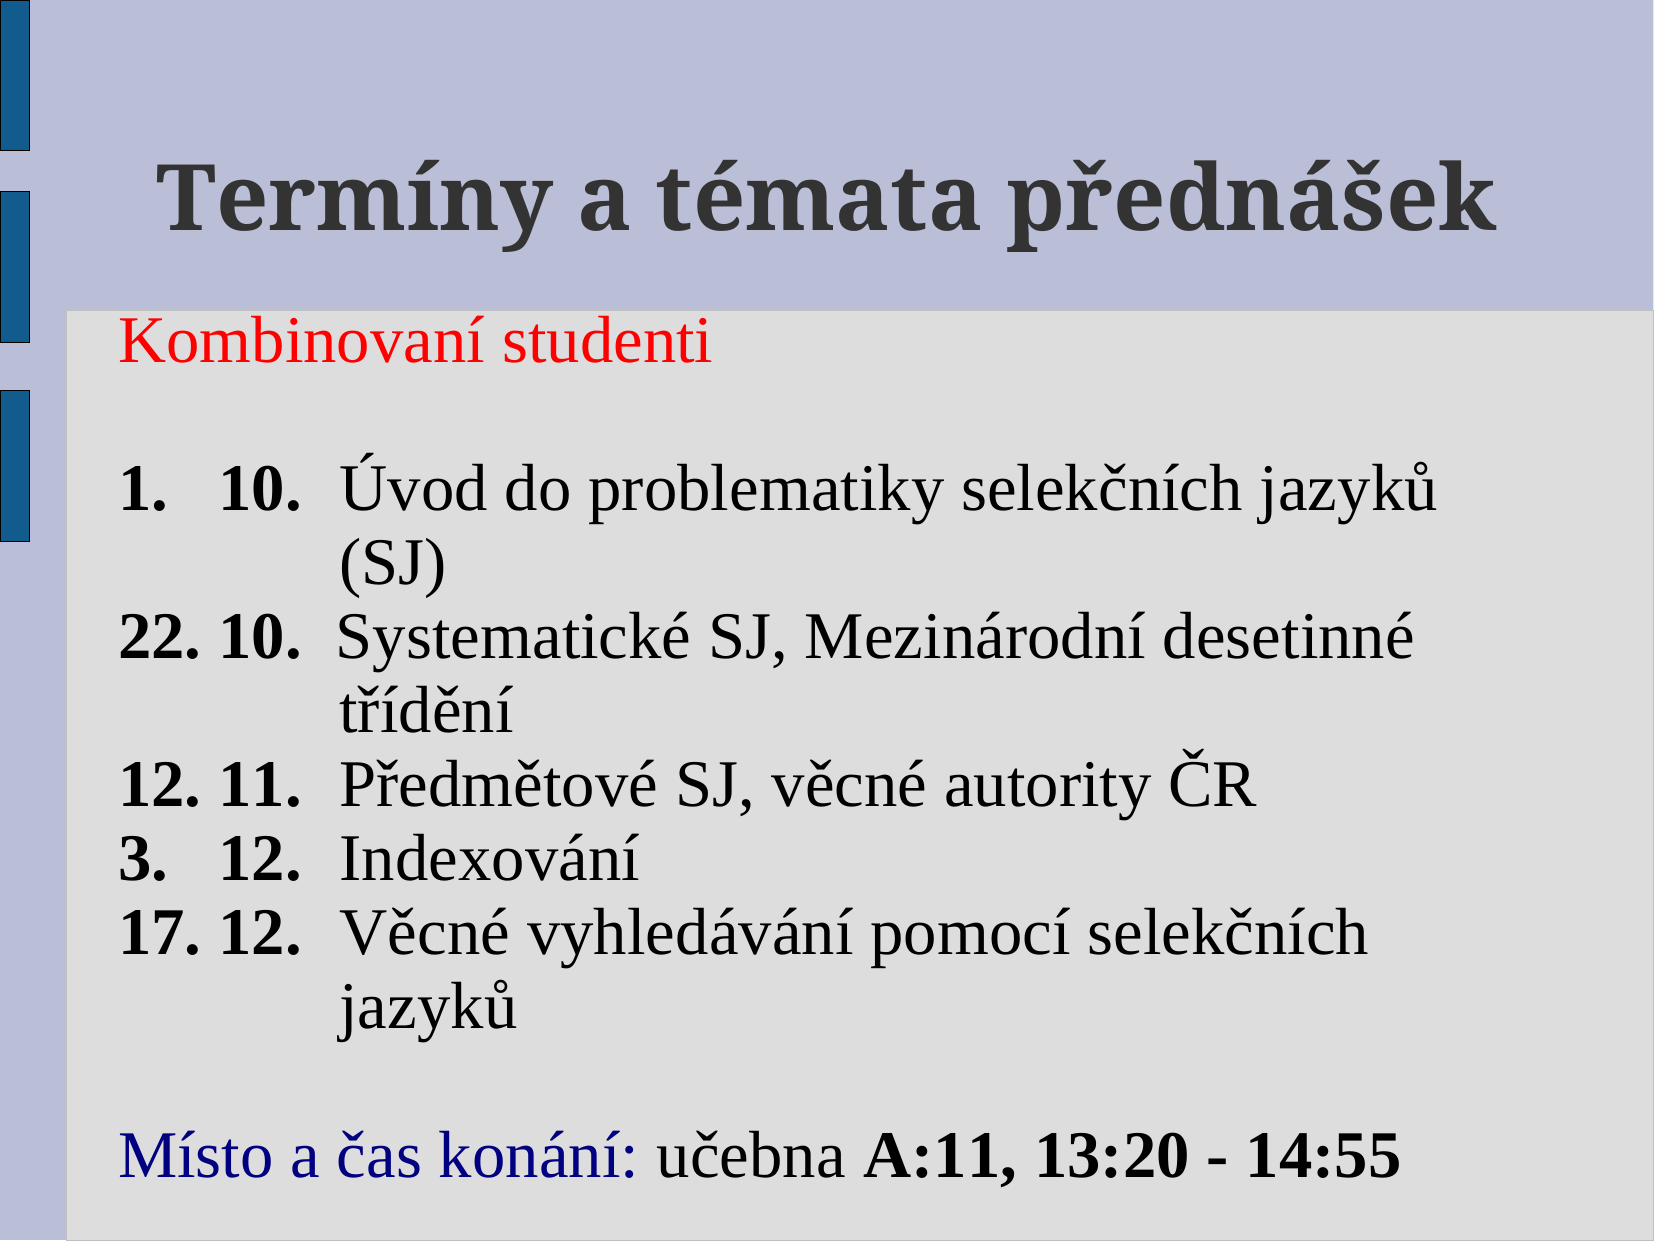

# Termíny a témata přednášek
Kombinovaní studenti
1. 10. 	Úvod do problematiky selekčních jazyků					(SJ)
22. 10. Systematické SJ, Mezinárodní desetinné					třídění
12. 11. 	Předmětové SJ, věcné autority ČR
3. 12. 	Indexování
17. 12. 	Věcné vyhledávání pomocí selekčních 					jazyků
Místo a čas konání: učebna A:11, 13:20 - 14:55